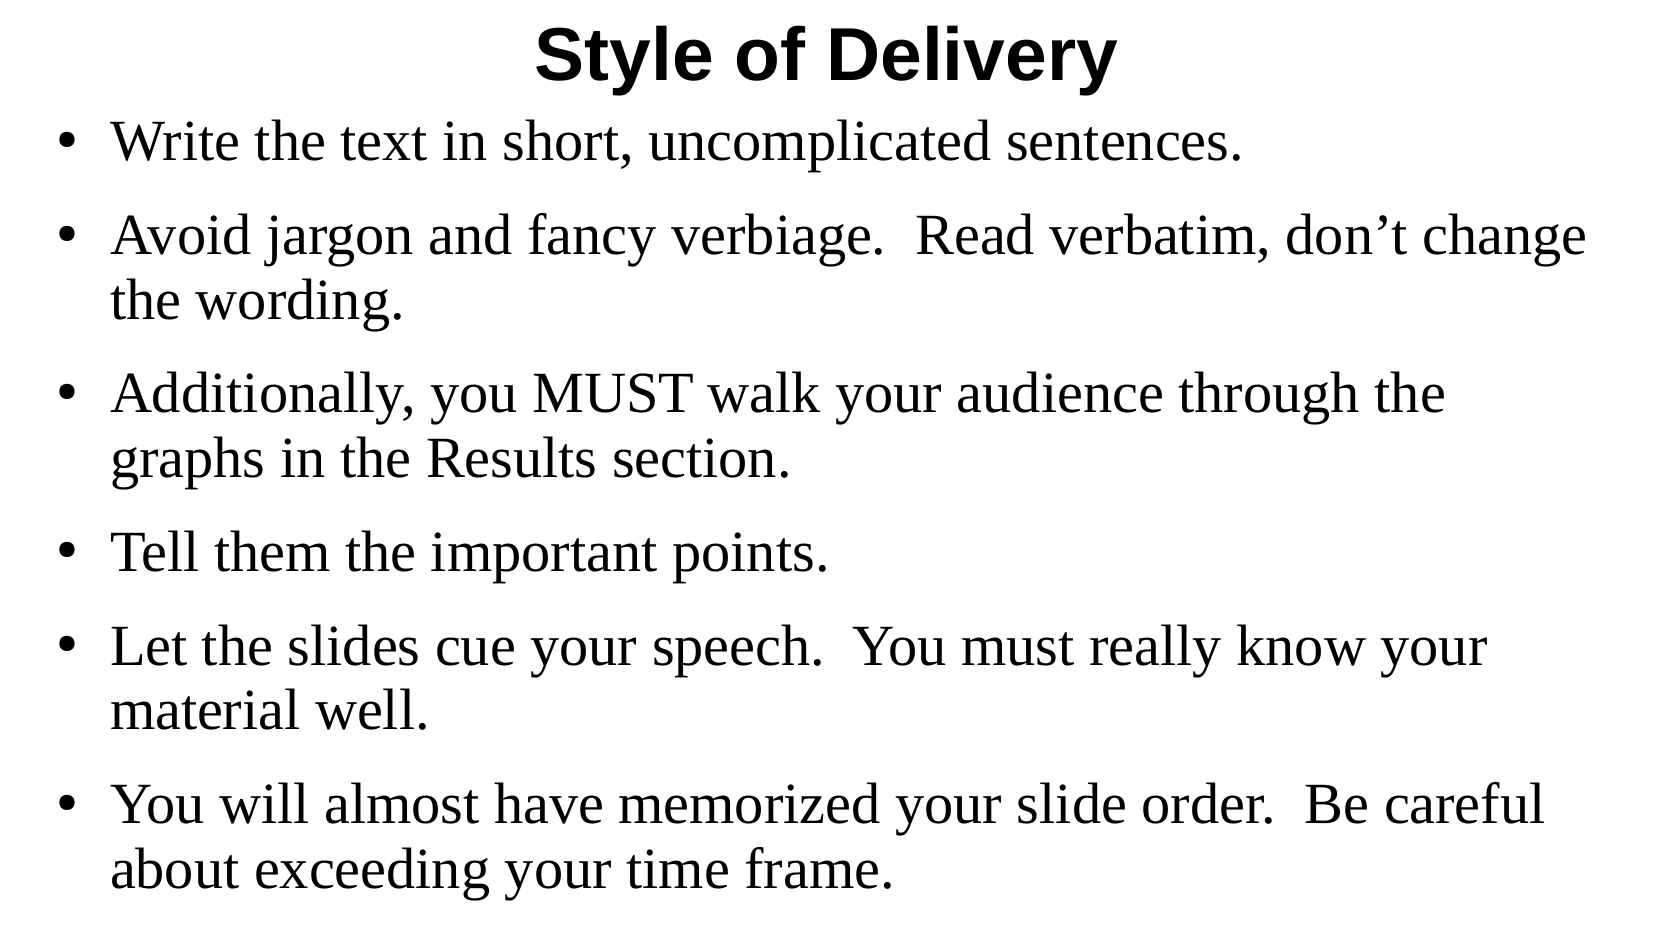

# Style of Delivery
Write the text in short, uncomplicated sentences.
Avoid jargon and fancy verbiage. Read verbatim, don’t change the wording.
Additionally, you MUST walk your audience through the graphs in the Results section.
Tell them the important points.
Let the slides cue your speech. You must really know your material well.
You will almost have memorized your slide order. Be careful about exceeding your time frame.